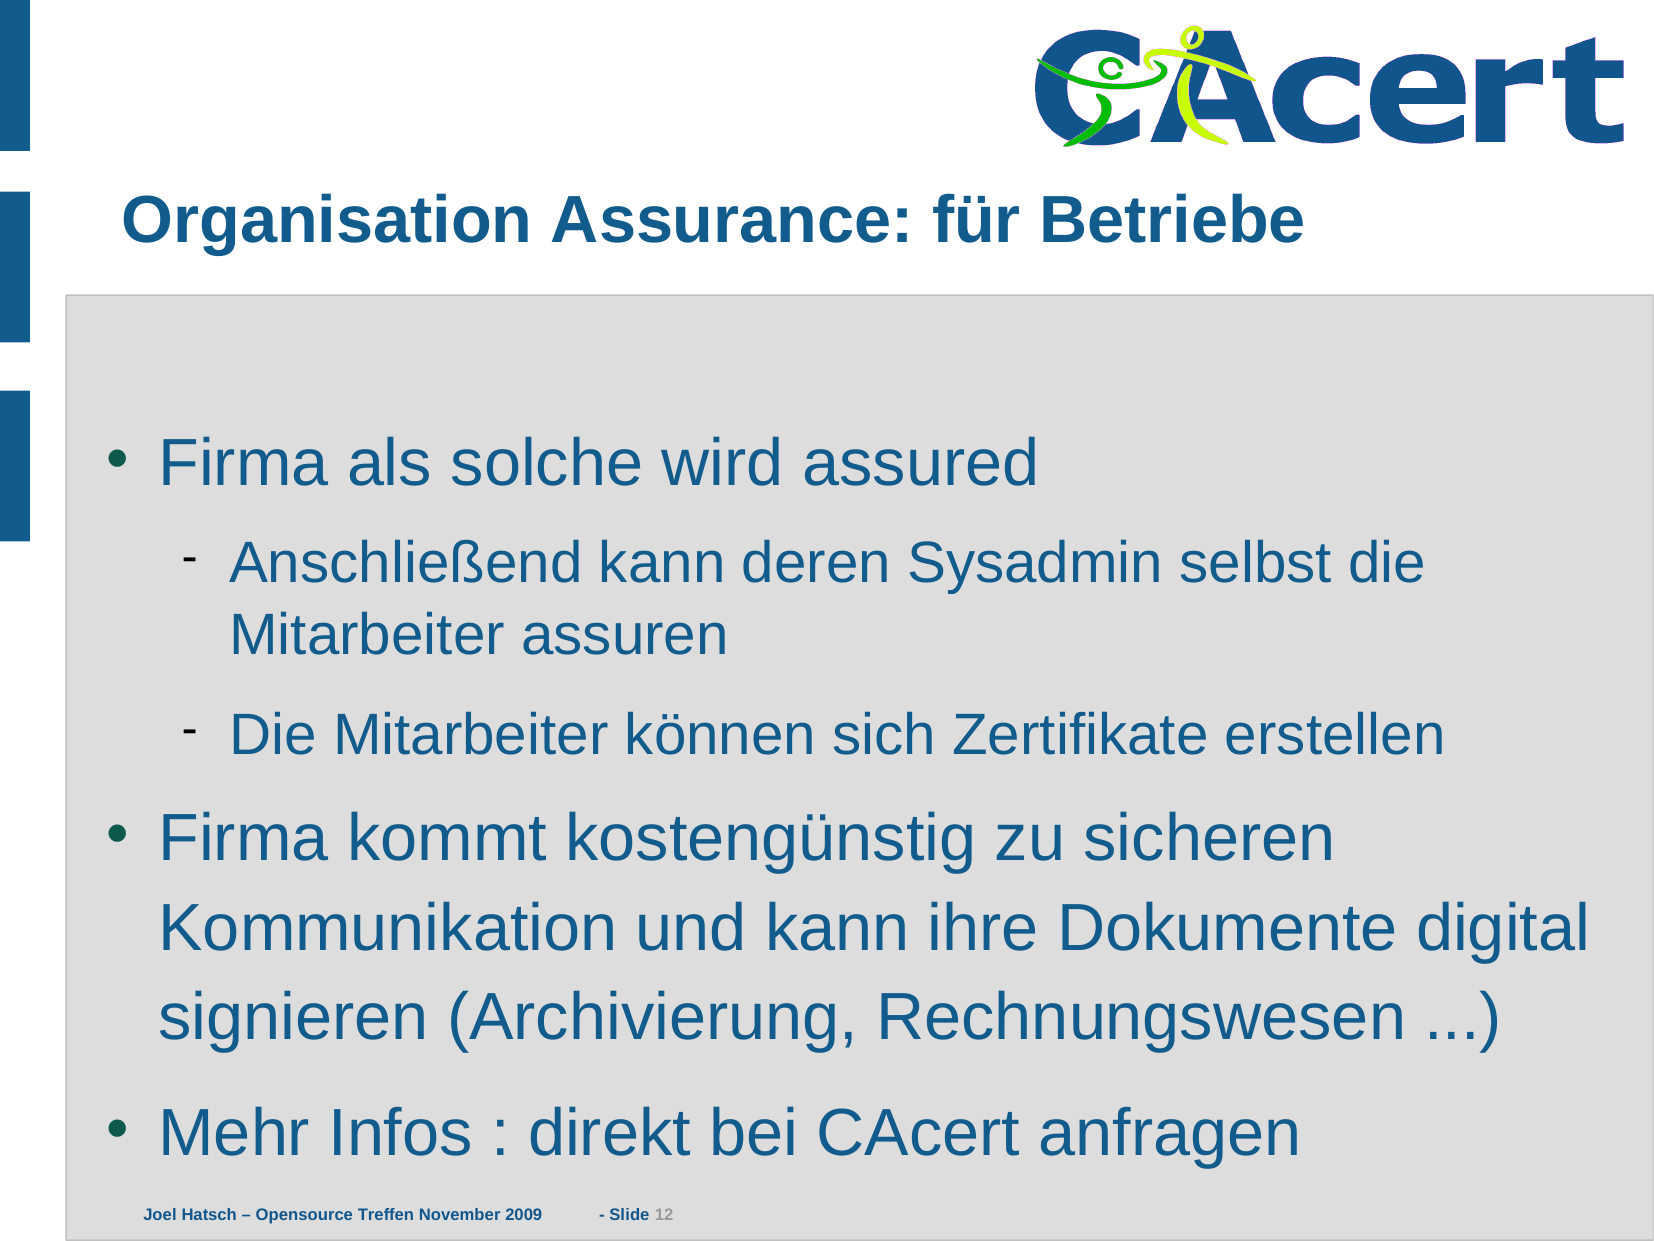

# Organisation Assurance: für Betriebe
Firma als solche wird assured
Anschließend kann deren Sysadmin selbst die Mitarbeiter assuren
Die Mitarbeiter können sich Zertifikate erstellen
Firma kommt kostengünstig zu sicheren Kommunikation und kann ihre Dokumente digital signieren (Archivierung, Rechnungswesen ...)
Mehr Infos : direkt bei CAcert anfragen